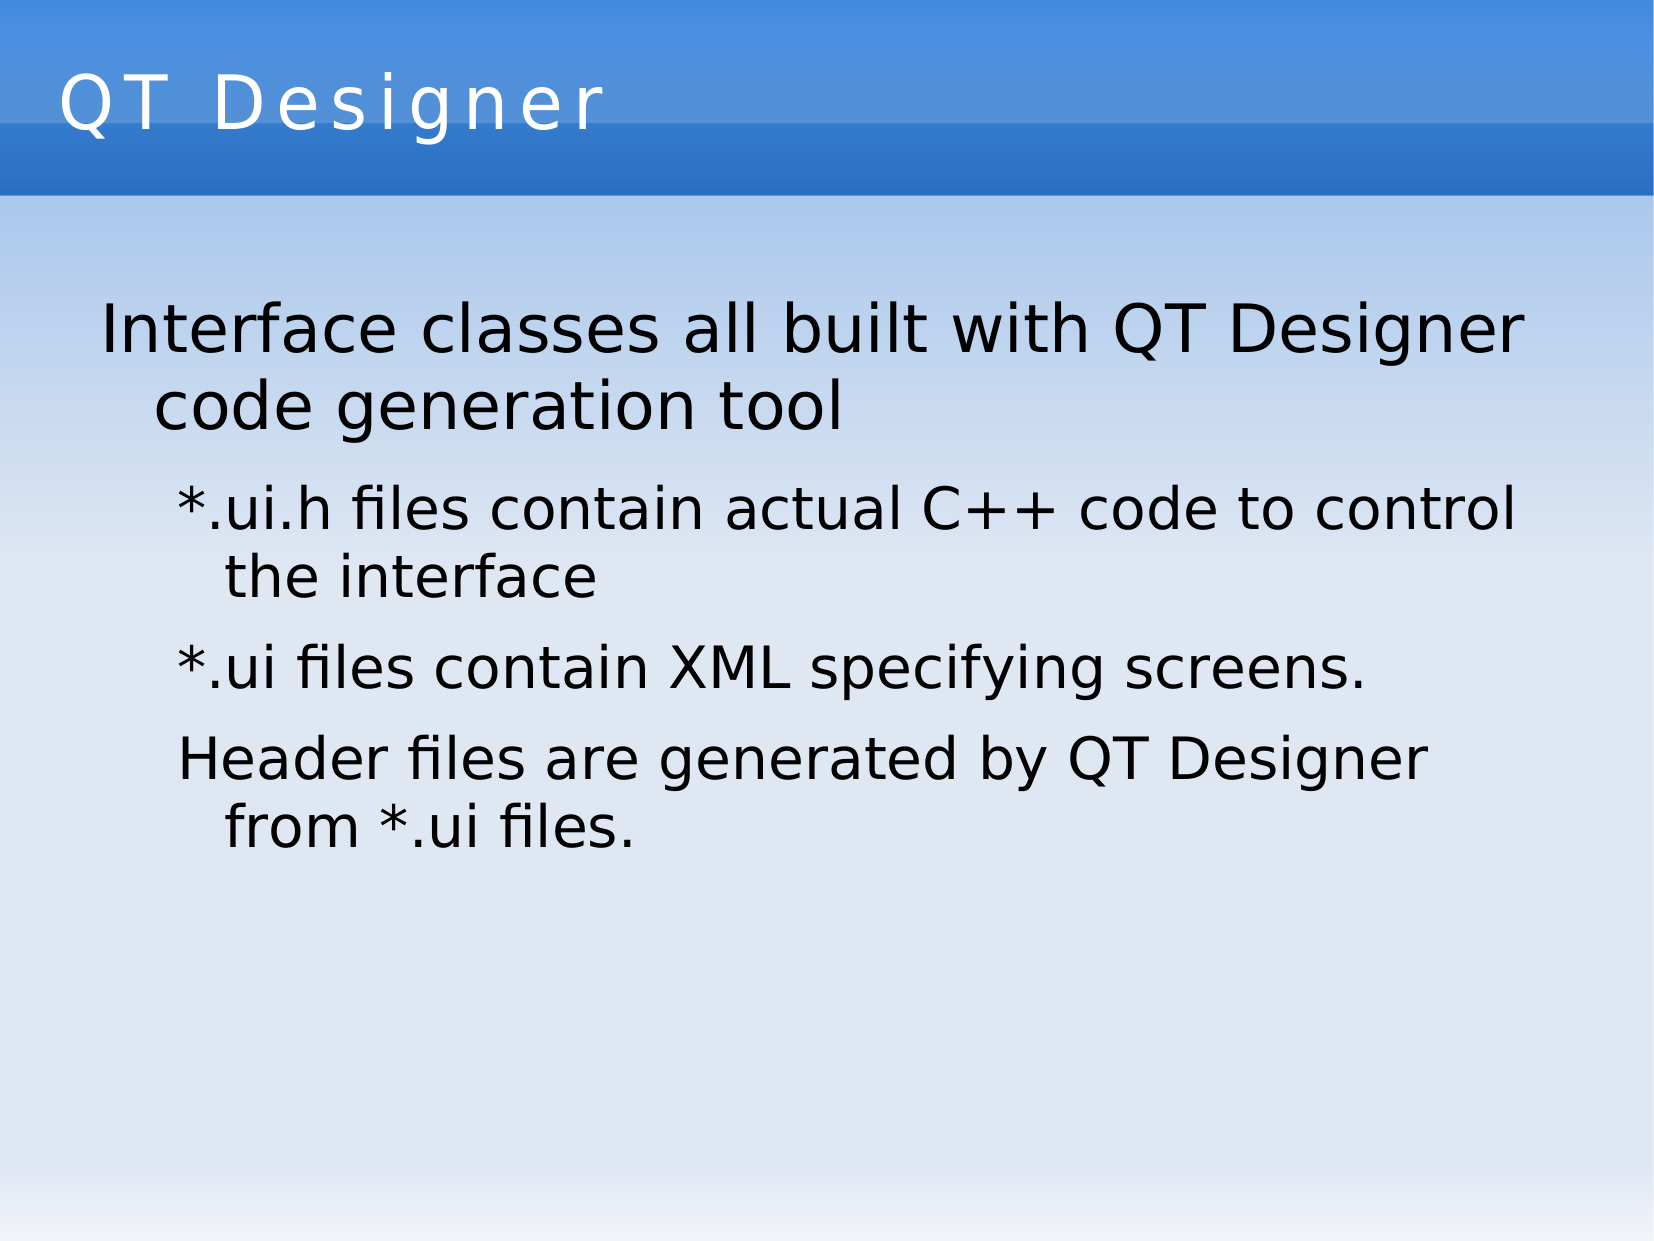

# QT Designer
Interface classes all built with QT Designer code generation tool
*.ui.h files contain actual C++ code to control the interface
*.ui files contain XML specifying screens.
Header files are generated by QT Designer from *.ui files.